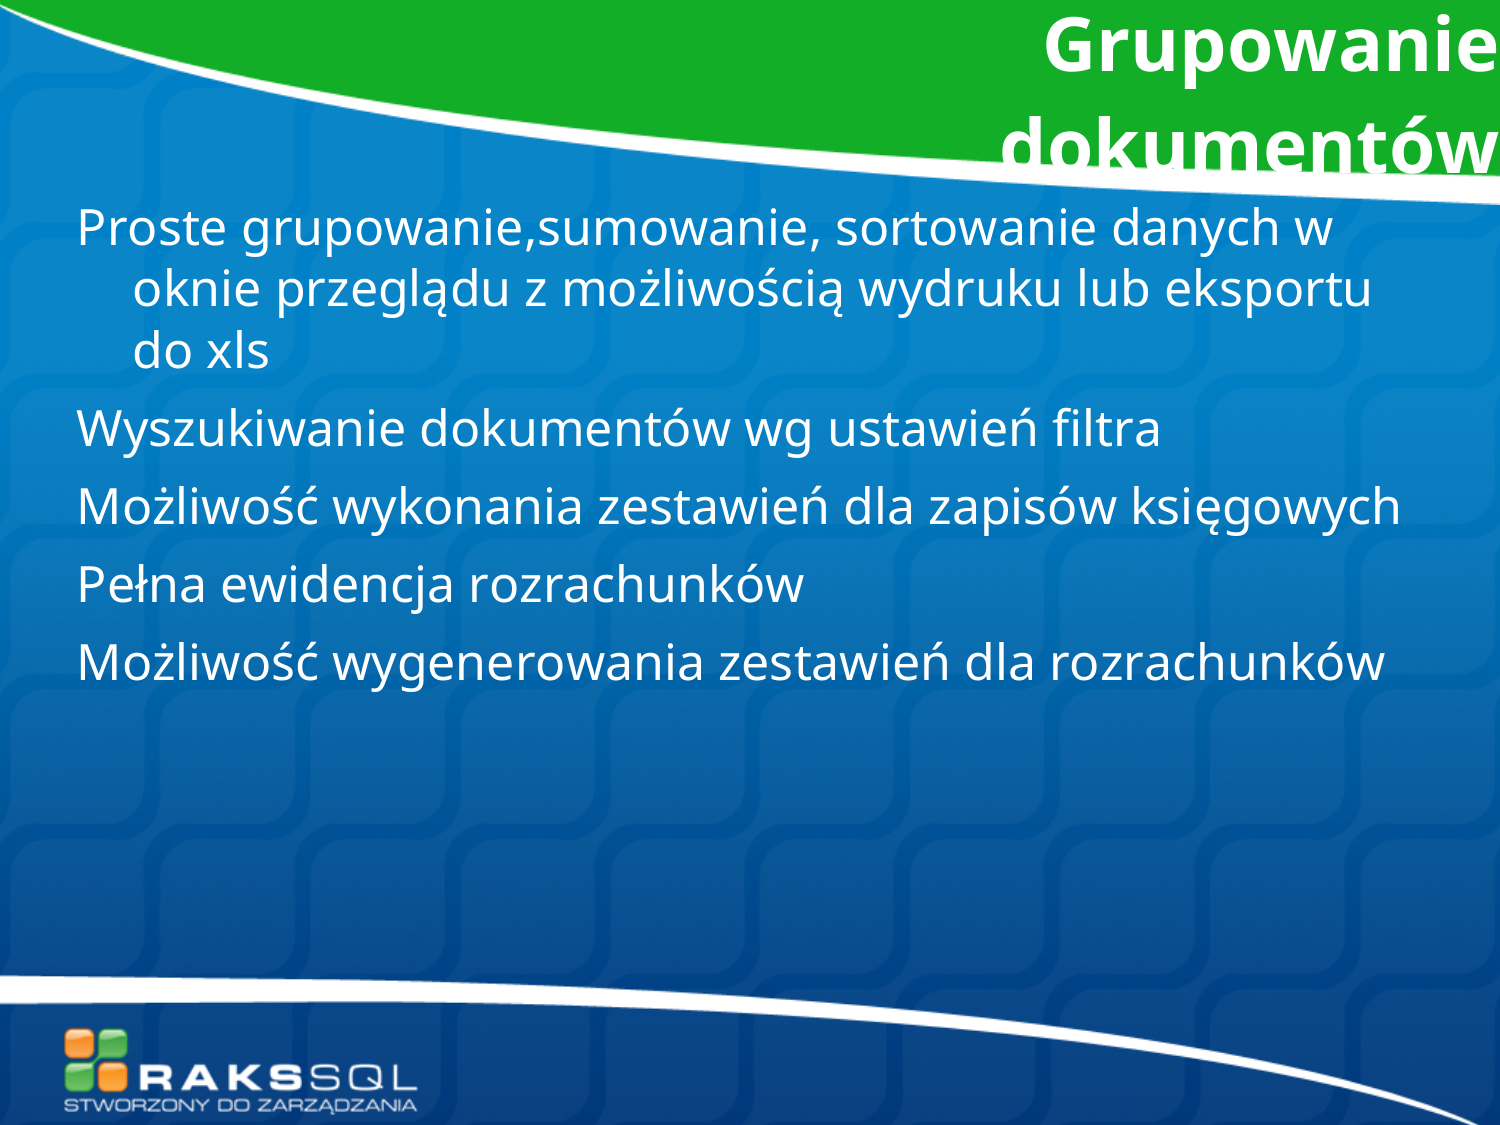

# Grupowanie dokumentów
Proste grupowanie,sumowanie, sortowanie danych w oknie przeglądu z możliwością wydruku lub eksportu do xls
Wyszukiwanie dokumentów wg ustawień filtra
Możliwość wykonania zestawień dla zapisów księgowych
Pełna ewidencja rozrachunków
Możliwość wygenerowania zestawień dla rozrachunków
INTERSYSTEM Warszawa 22 846 2084